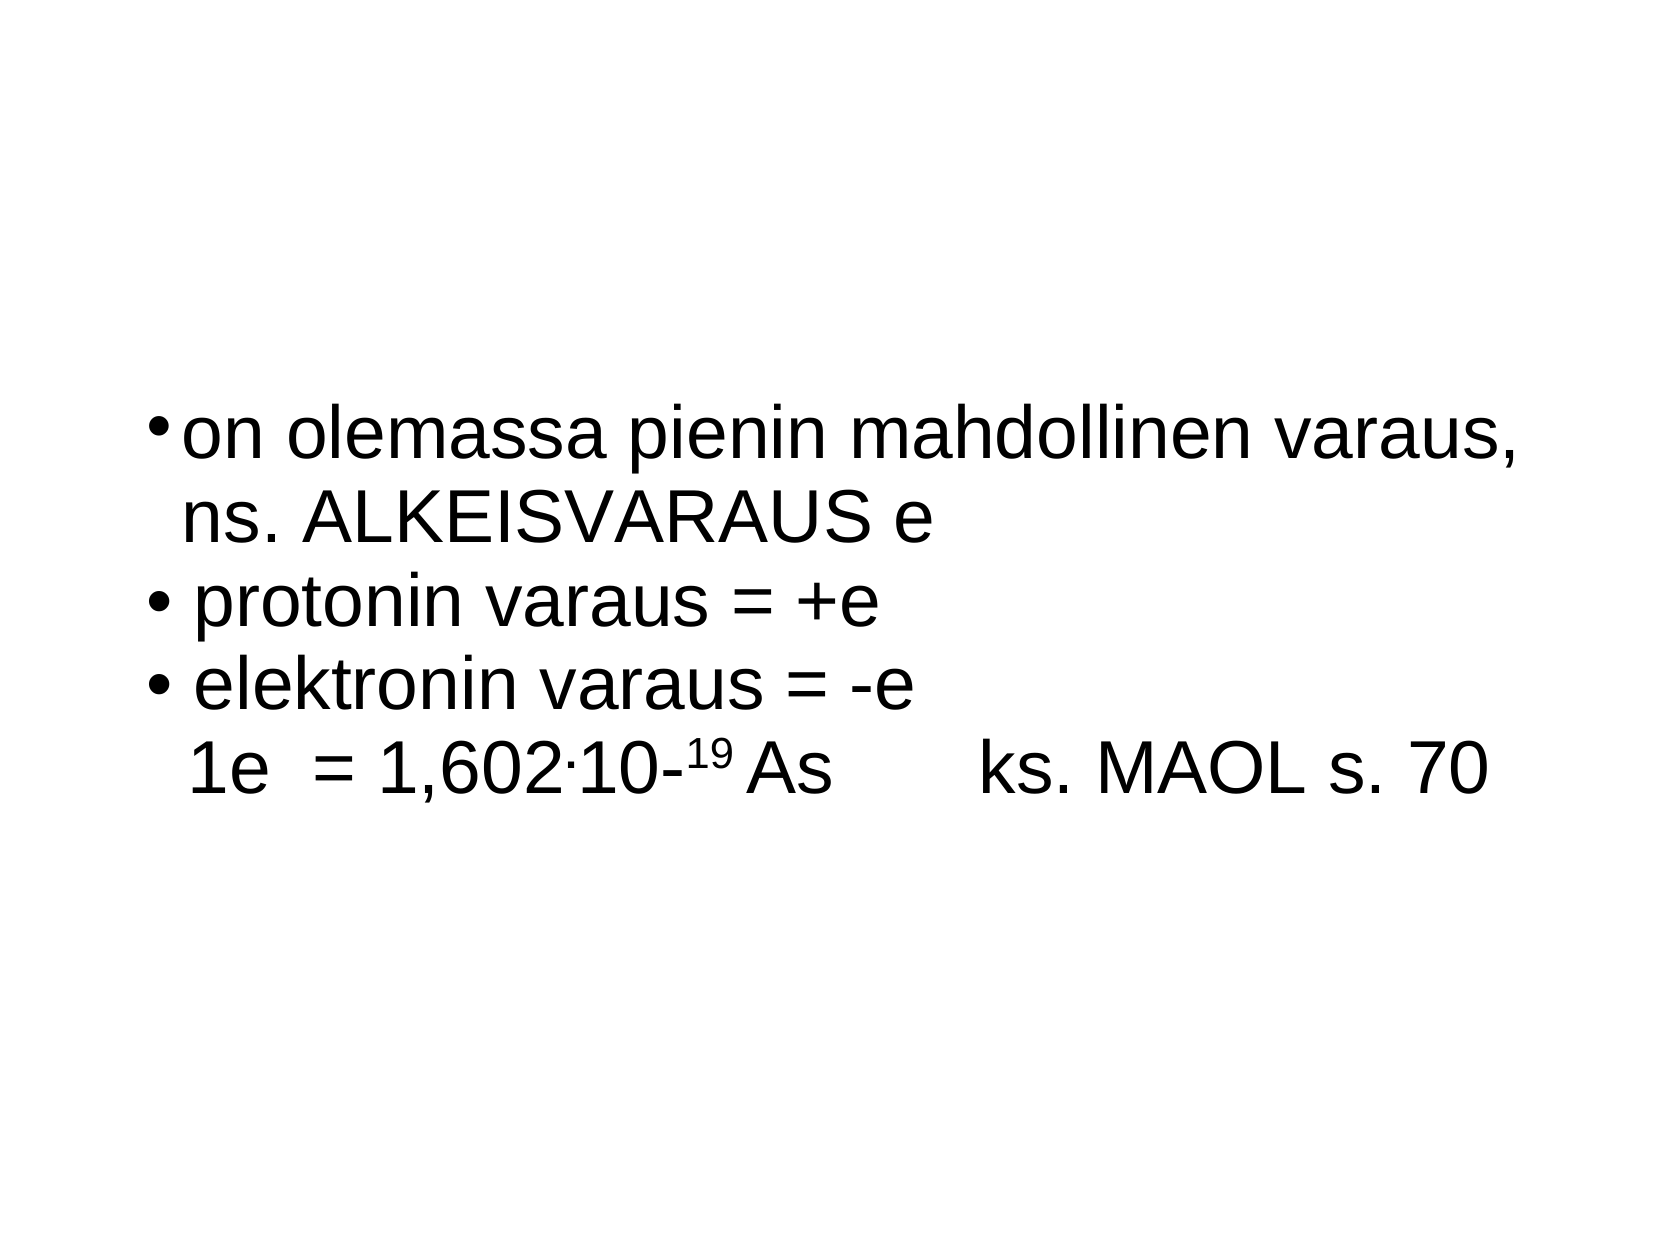

on olemassa pienin mahdollinen varaus, ns. ALKEISVARAUS e
• protonin varaus = +e
• elektronin varaus = -e
 1e = 1,602.10-19 As ks. MAOL s. 70